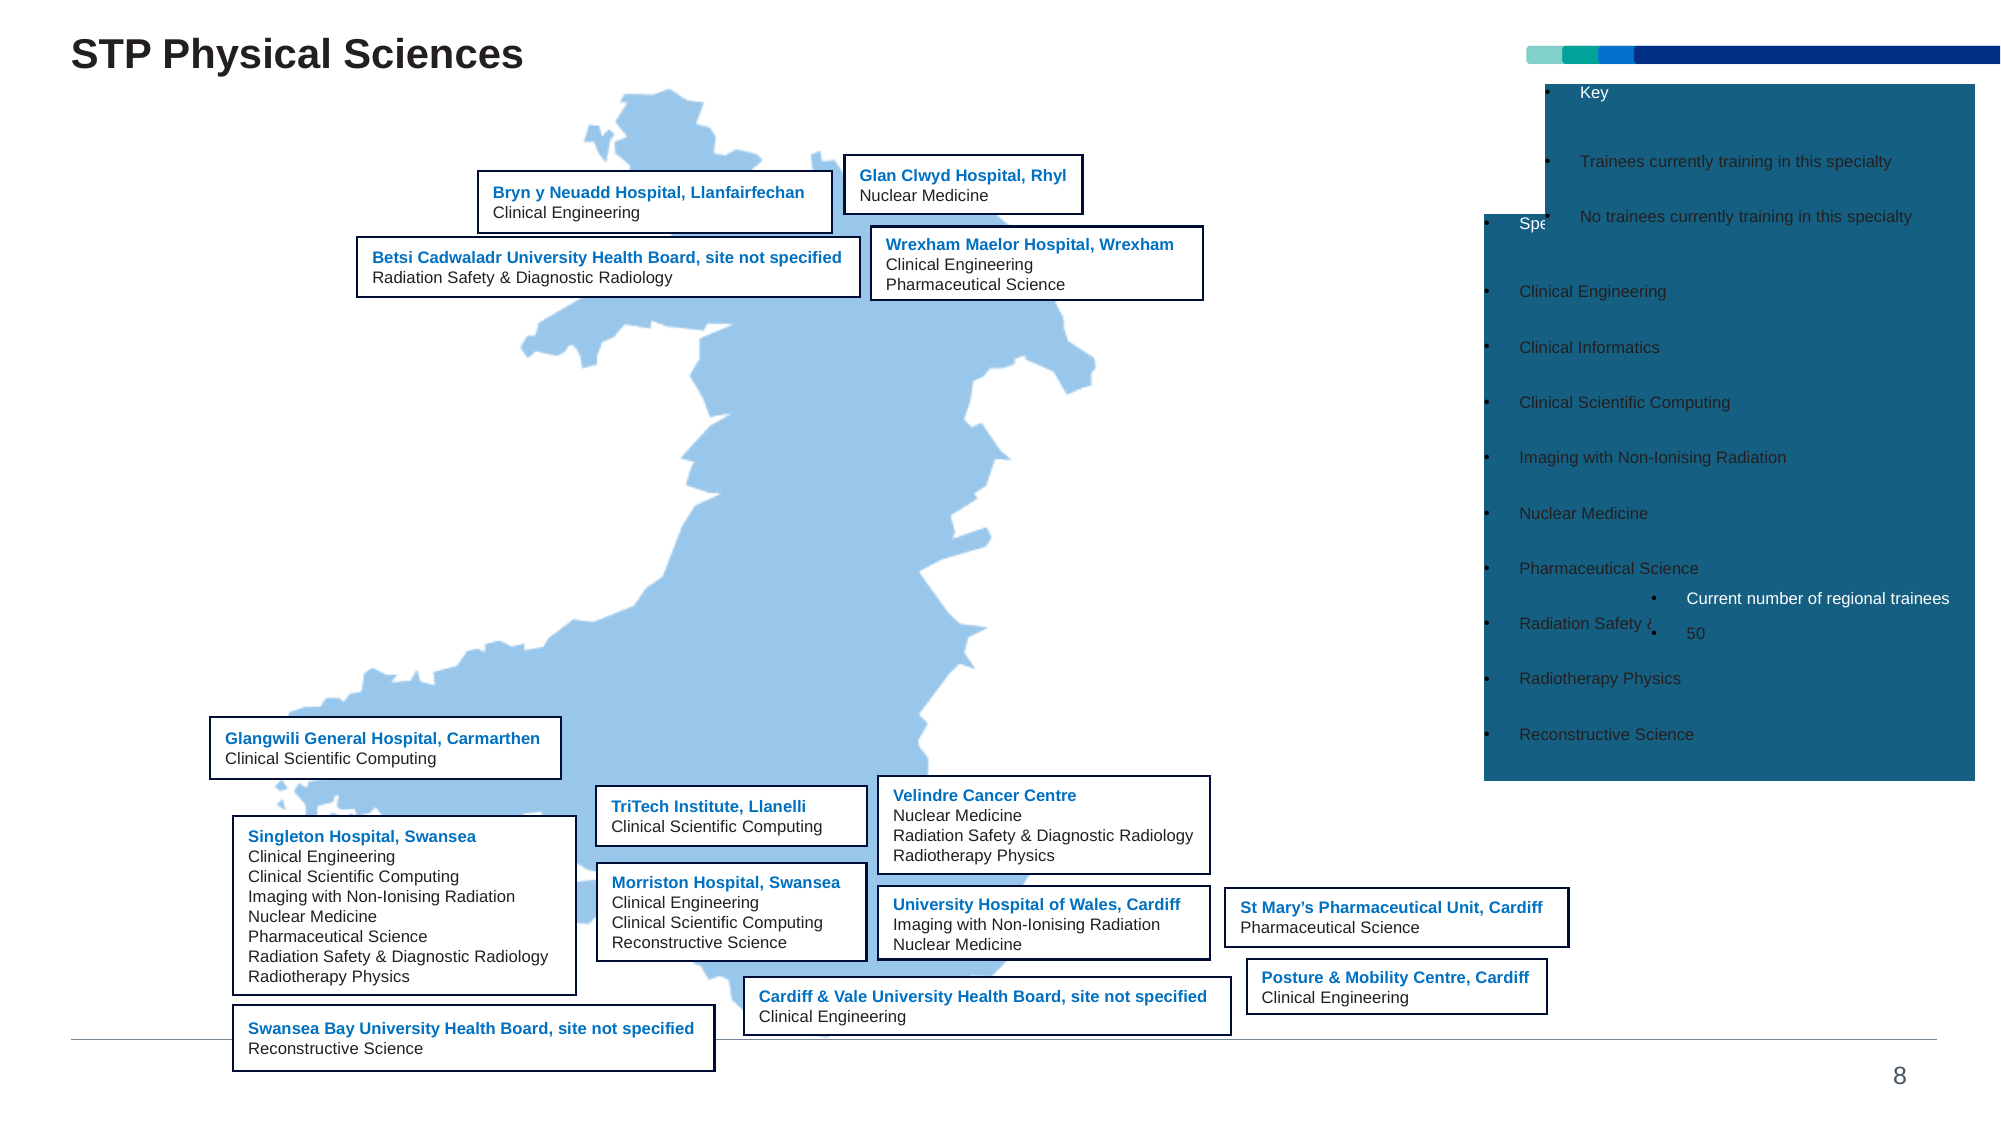

# STP Physical Sciences
| Key | |
| --- | --- |
| Trainees currently training in this specialty | |
| No trainees currently training in this specialty | |
Glan Clwyd Hospital, Rhyl
Nuclear Medicine
Bryn y Neuadd Hospital, Llanfairfechan
Clinical Engineering
| Specialty | |
| --- | --- |
| Clinical Engineering | |
| Clinical Informatics | |
| Clinical Scientific Computing | |
| Imaging with Non-Ionising Radiation | |
| Nuclear Medicine | |
| Pharmaceutical Science | |
| Radiation Safety & Diagnostic Radiology | |
| Radiotherapy Physics | |
| Reconstructive Science | |
Wrexham Maelor Hospital, Wrexham
Clinical Engineering
Pharmaceutical Science
Betsi Cadwaladr University Health Board, site not specified
Radiation Safety & Diagnostic Radiology
| Current number of regional trainees |
| --- |
| 50 |
Glangwili General Hospital, Carmarthen
Clinical Scientific Computing
Velindre Cancer Centre
Nuclear Medicine
Radiation Safety & Diagnostic Radiology
Radiotherapy Physics
TriTech Institute, Llanelli
Clinical Scientific Computing
Singleton Hospital, Swansea
Clinical Engineering
Clinical Scientific Computing
Imaging with Non-Ionising Radiation
Nuclear Medicine
Pharmaceutical Science
Radiation Safety & Diagnostic Radiology
Radiotherapy Physics
Morriston Hospital, Swansea
Clinical Engineering
Clinical Scientific Computing
Reconstructive Science
University Hospital of Wales, Cardiff
Imaging with Non-Ionising Radiation
Nuclear Medicine
St Mary’s Pharmaceutical Unit, Cardiff
Pharmaceutical Science
Posture & Mobility Centre, Cardiff
Clinical Engineering
Cardiff & Vale University Health Board, site not specified
Clinical Engineering
Swansea Bay University Health Board, site not specified
Reconstructive Science